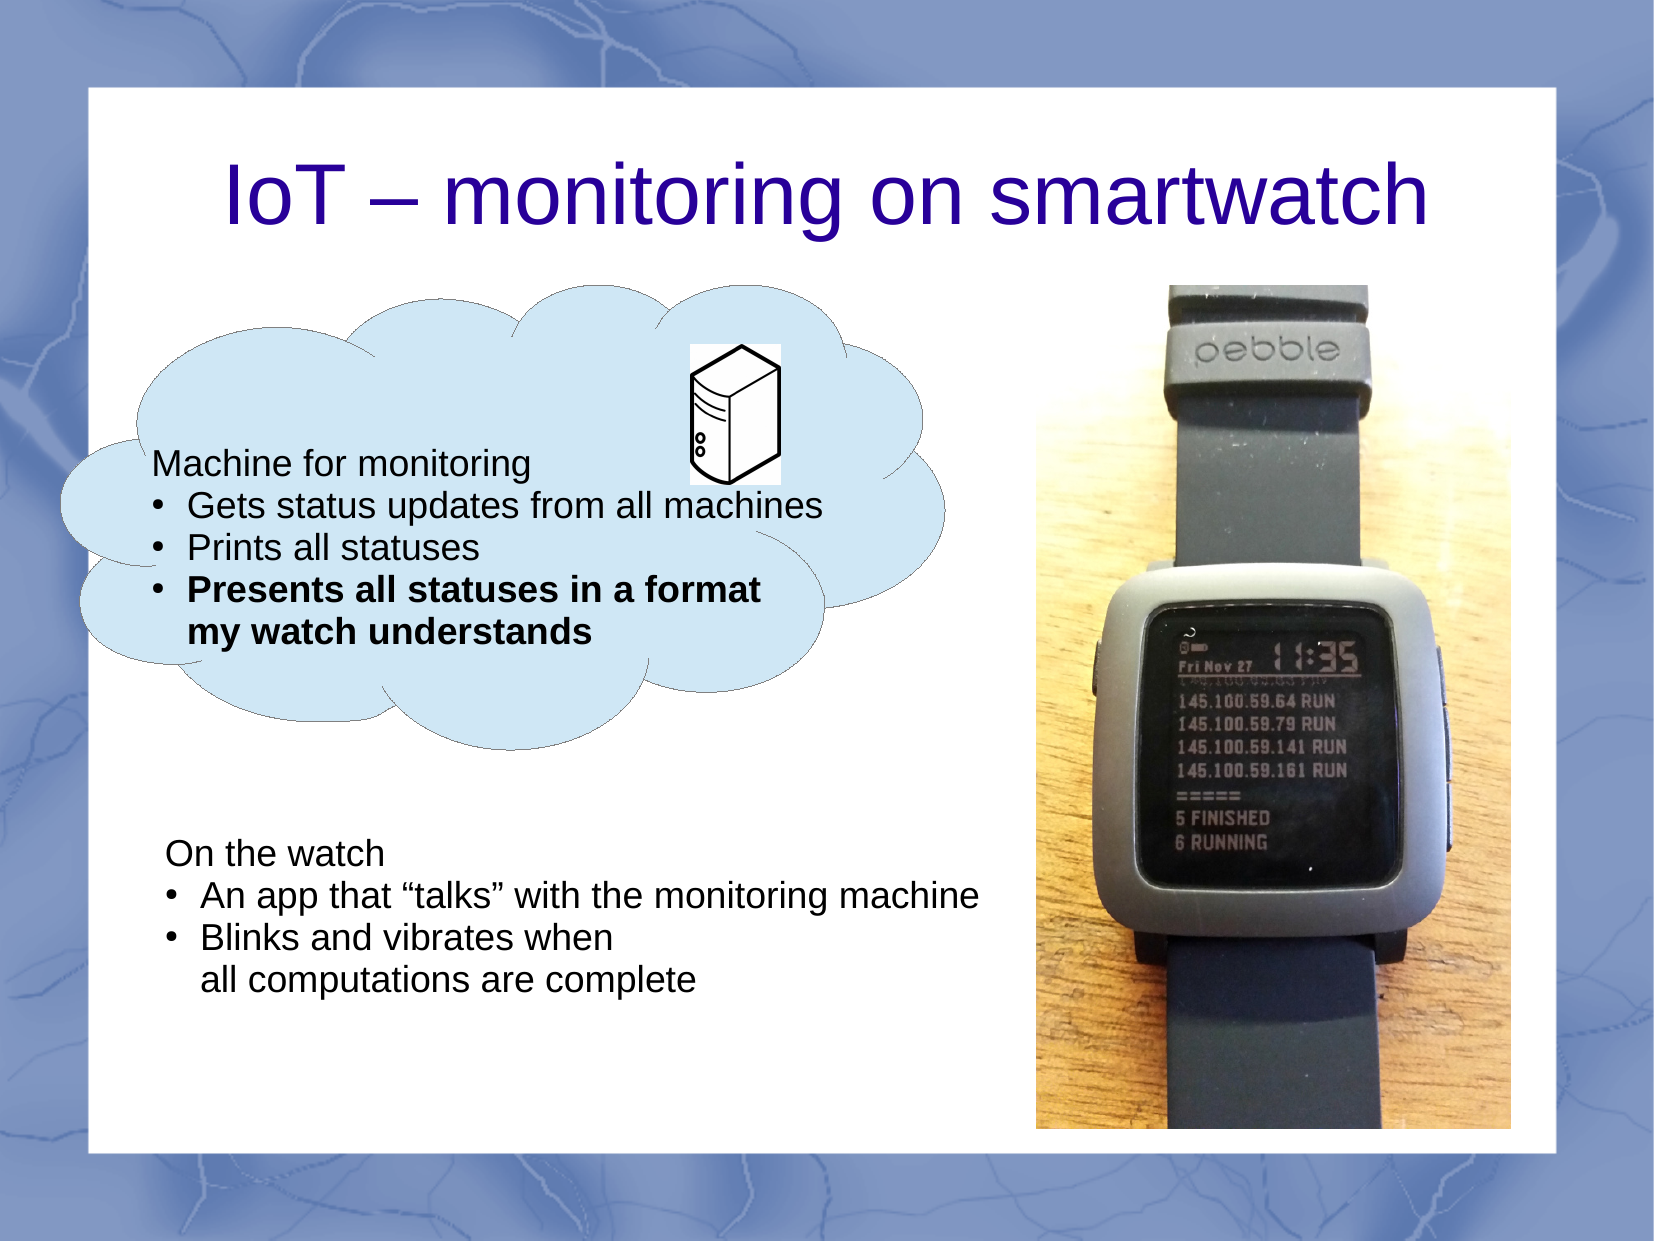

# IoT – monitoring on smartwatch
Machine for monitoring
Gets status updates from all machines
Prints all statuses
Presents all statuses in a format
my watch understands
On the watch
An app that “talks” with the monitoring machine
Blinks and vibrates when
all computations are complete